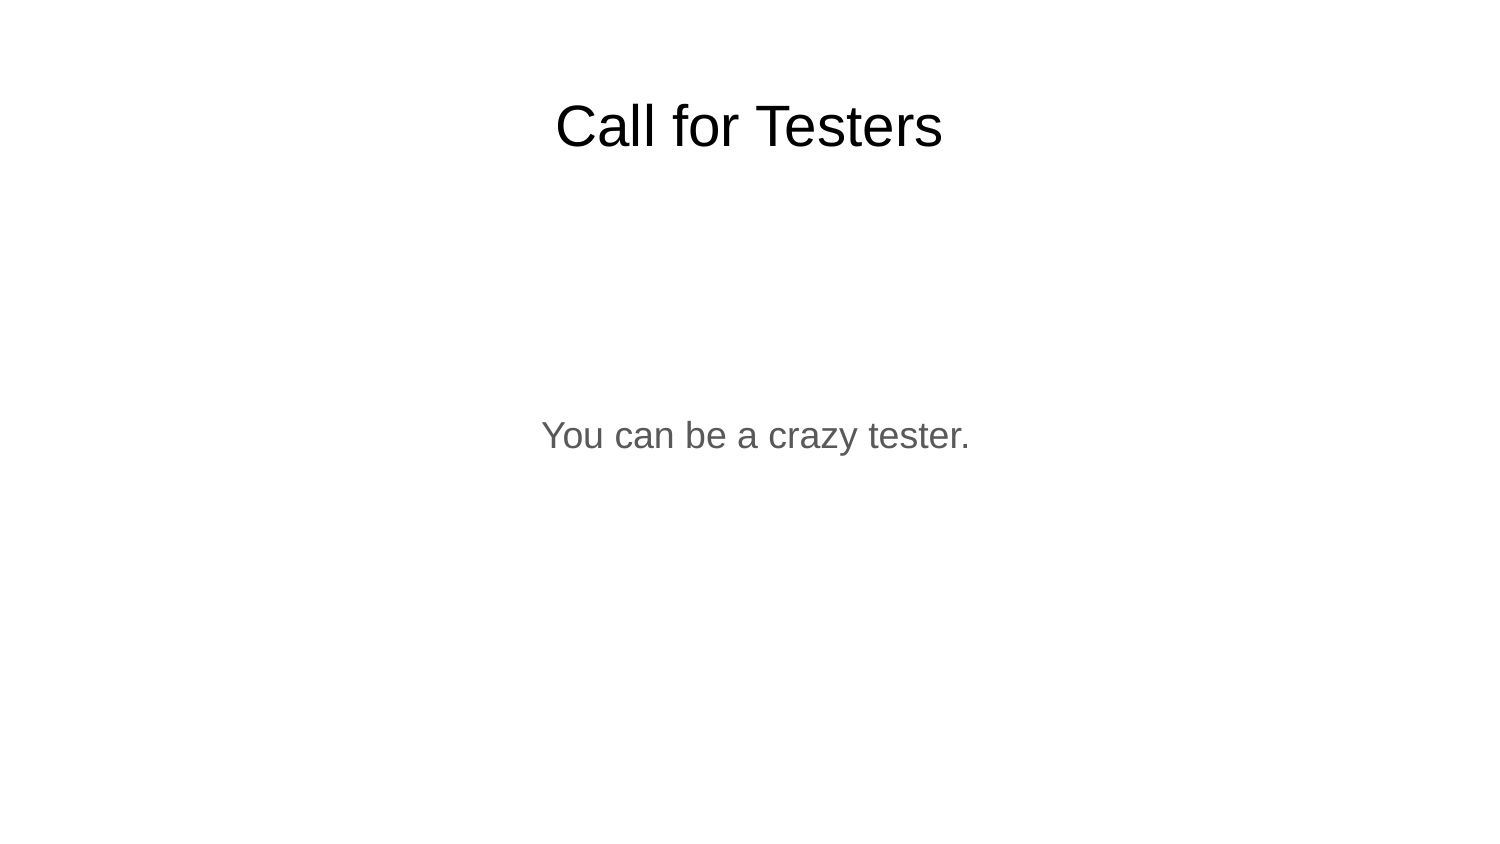

# Call for Testers
You can be a crazy tester.